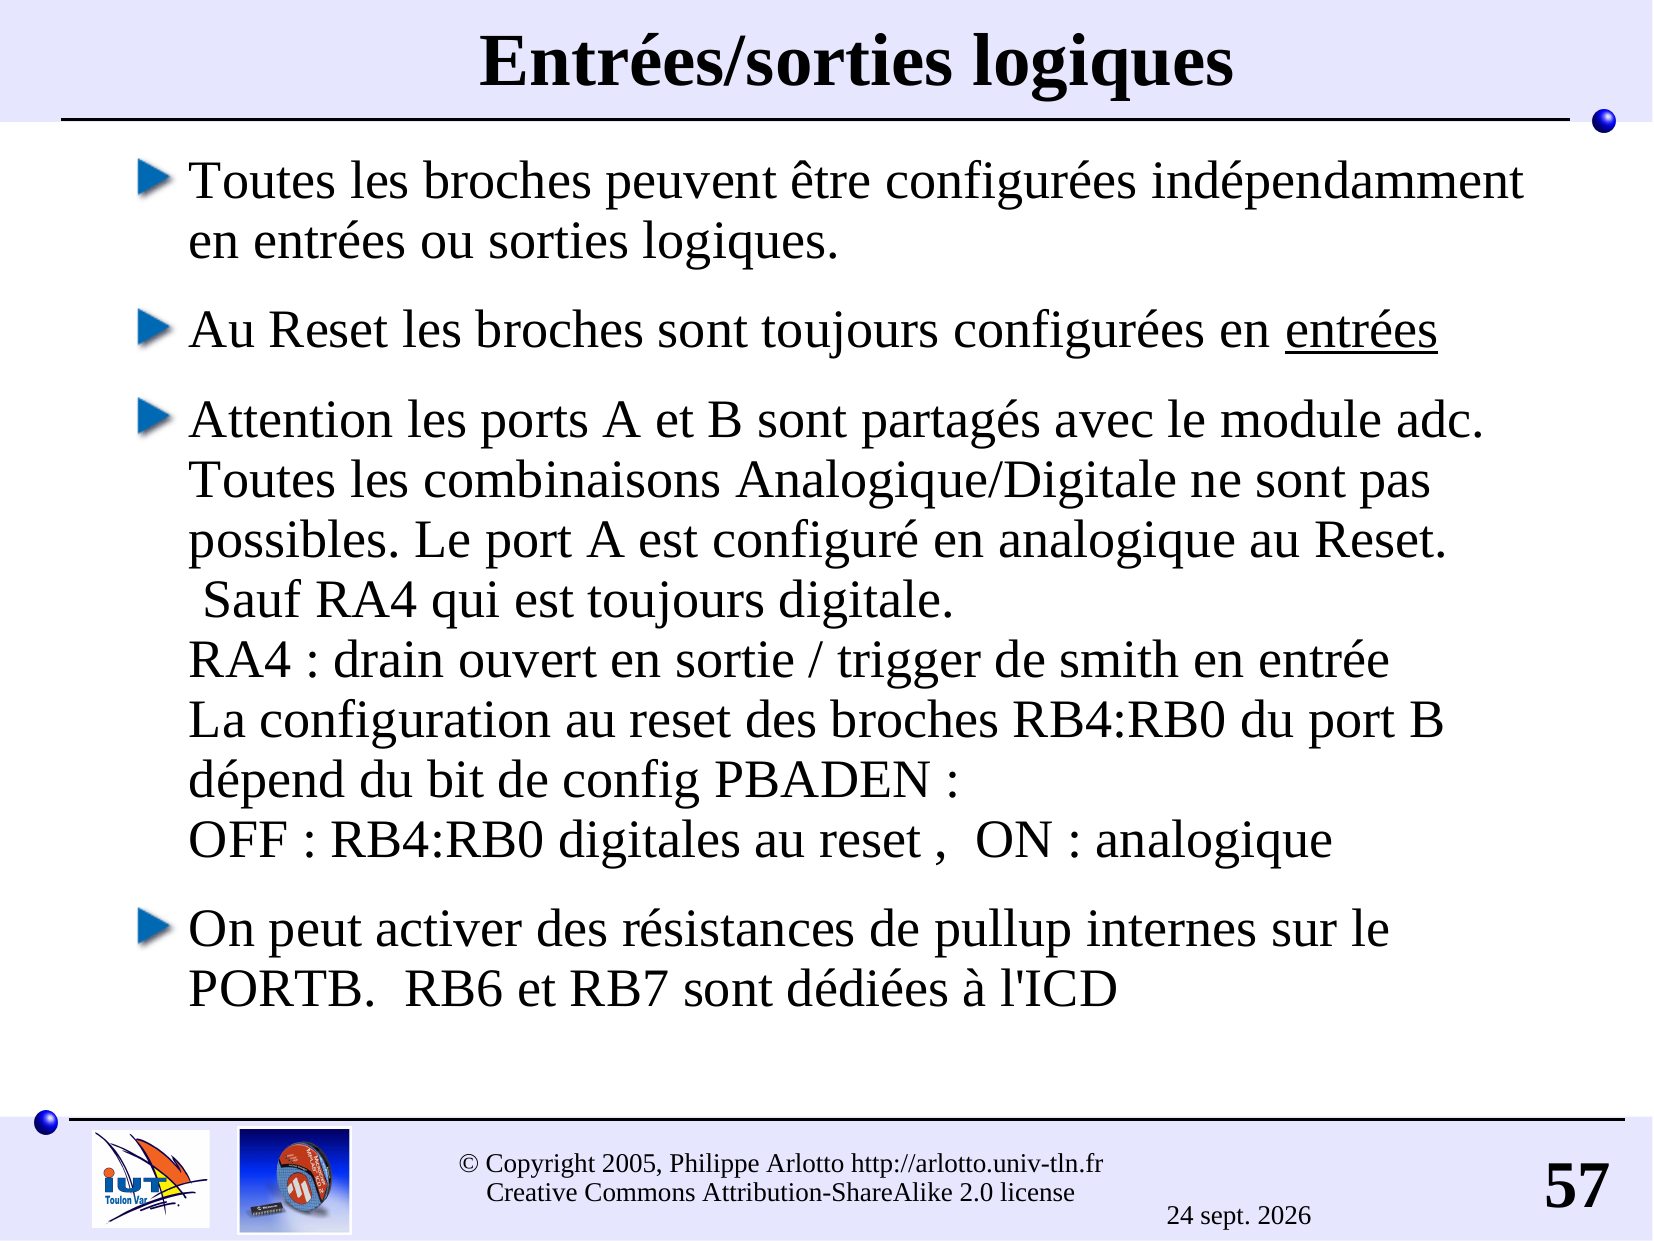

# Entrées/sorties logiques
Toutes les broches peuvent être configurées indépendamment en entrées ou sorties logiques.
Au Reset les broches sont toujours configurées en entrées
Attention les ports A et B sont partagés avec le module adc.
Toutes les combinaisons Analogique/Digitale ne sont pas possibles. Le port A est configuré en analogique au Reset.
 Sauf RA4 qui est toujours digitale.
RA4 : drain ouvert en sortie / trigger de smith en entrée
La configuration au reset des broches RB4:RB0 du port B
dépend du bit de config PBADEN :
OFF : RB4:RB0 digitales au reset , ON : analogique
On peut activer des résistances de pullup internes sur le PORTB. RB6 et RB7 sont dédiées à l'ICD